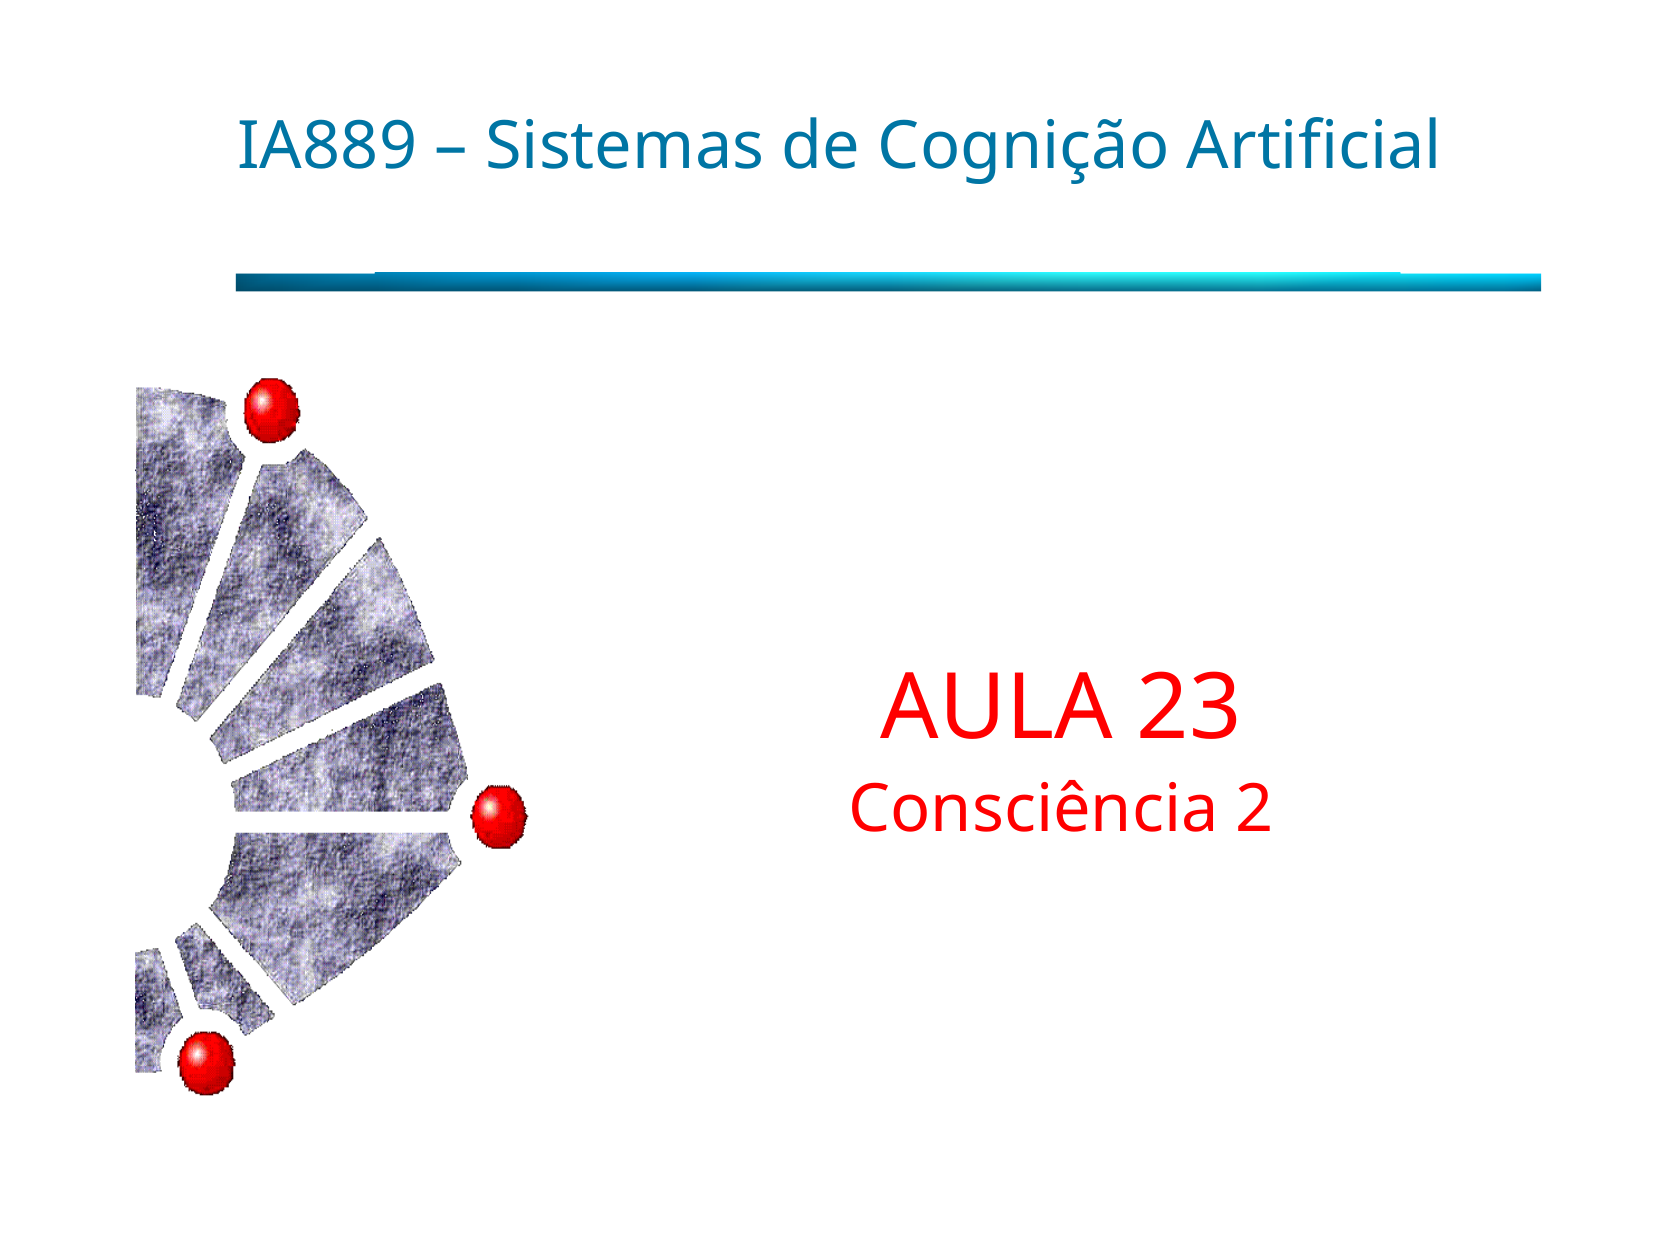

# IA889 – Sistemas de Cognição Artificial
AULA 23
Consciência 2